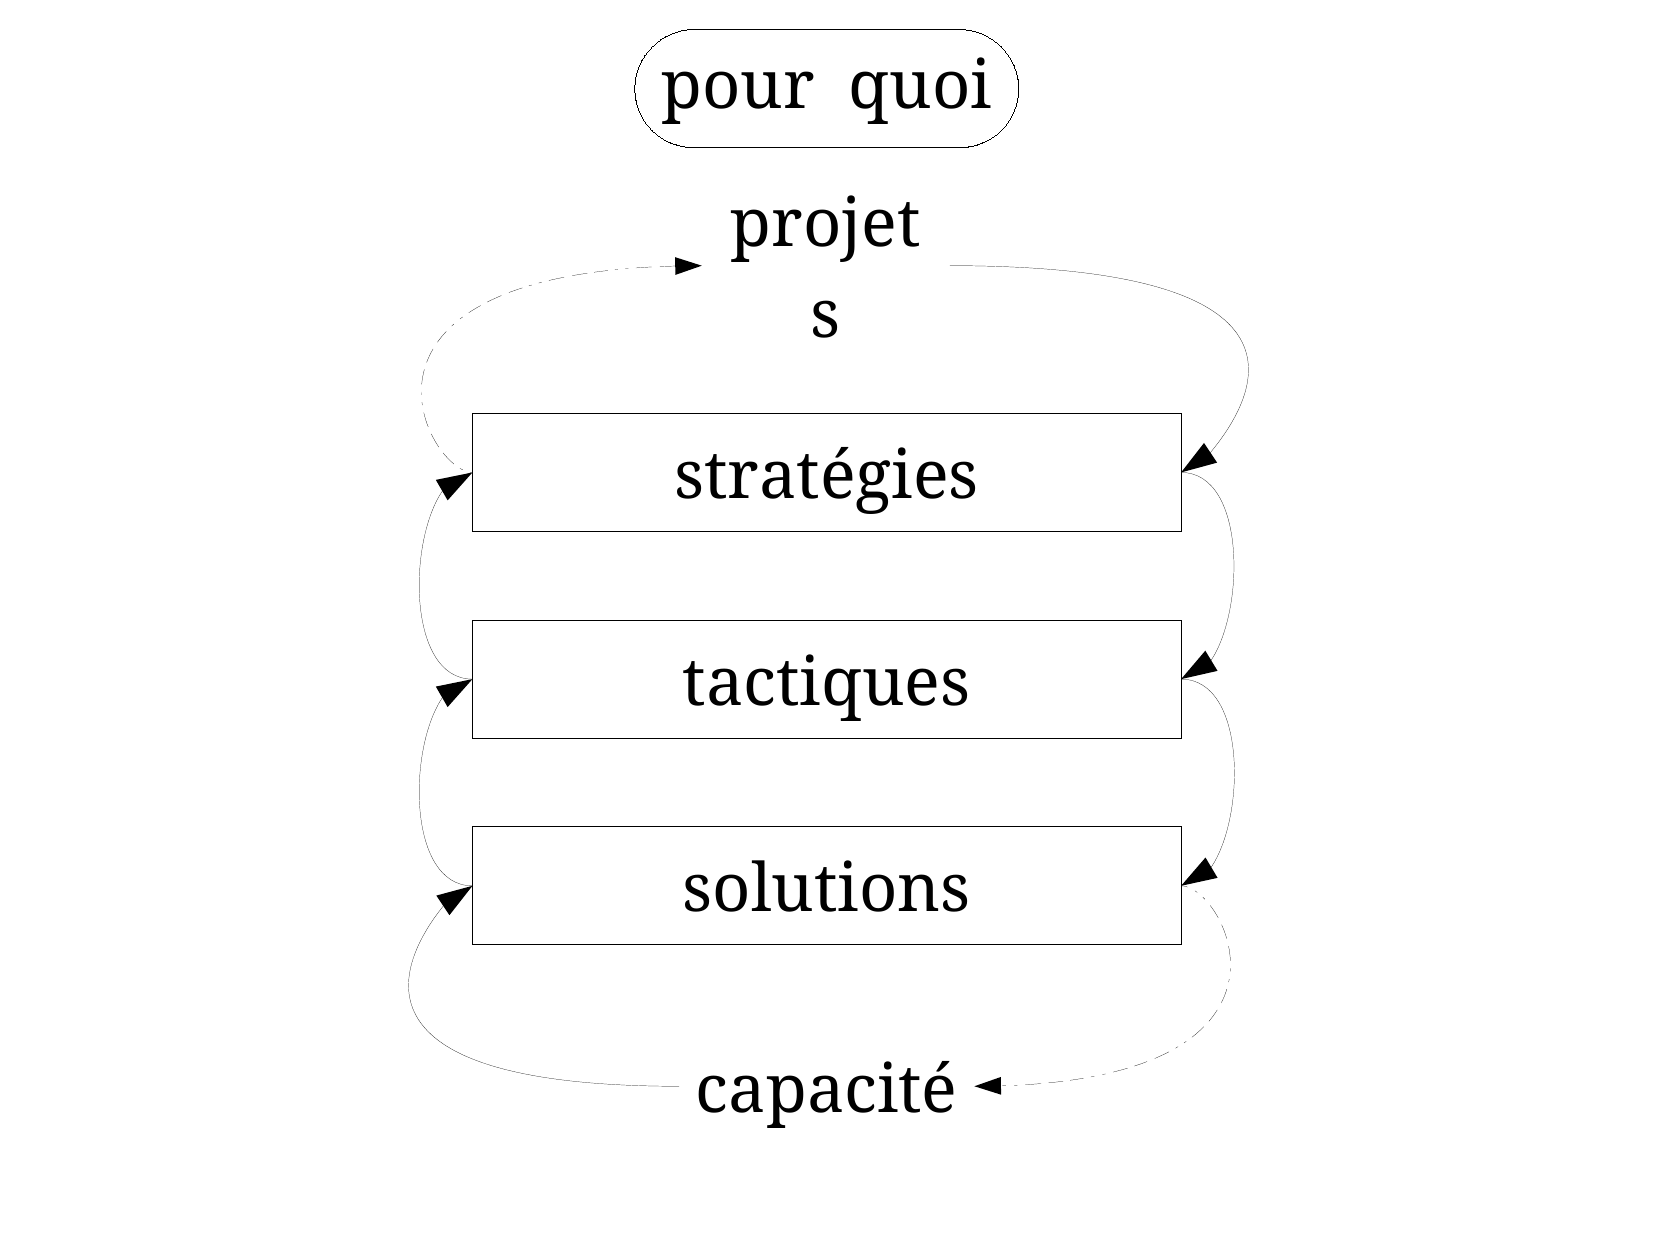

pour quoi
projets
stratégies
tactiques
solutions
capacité